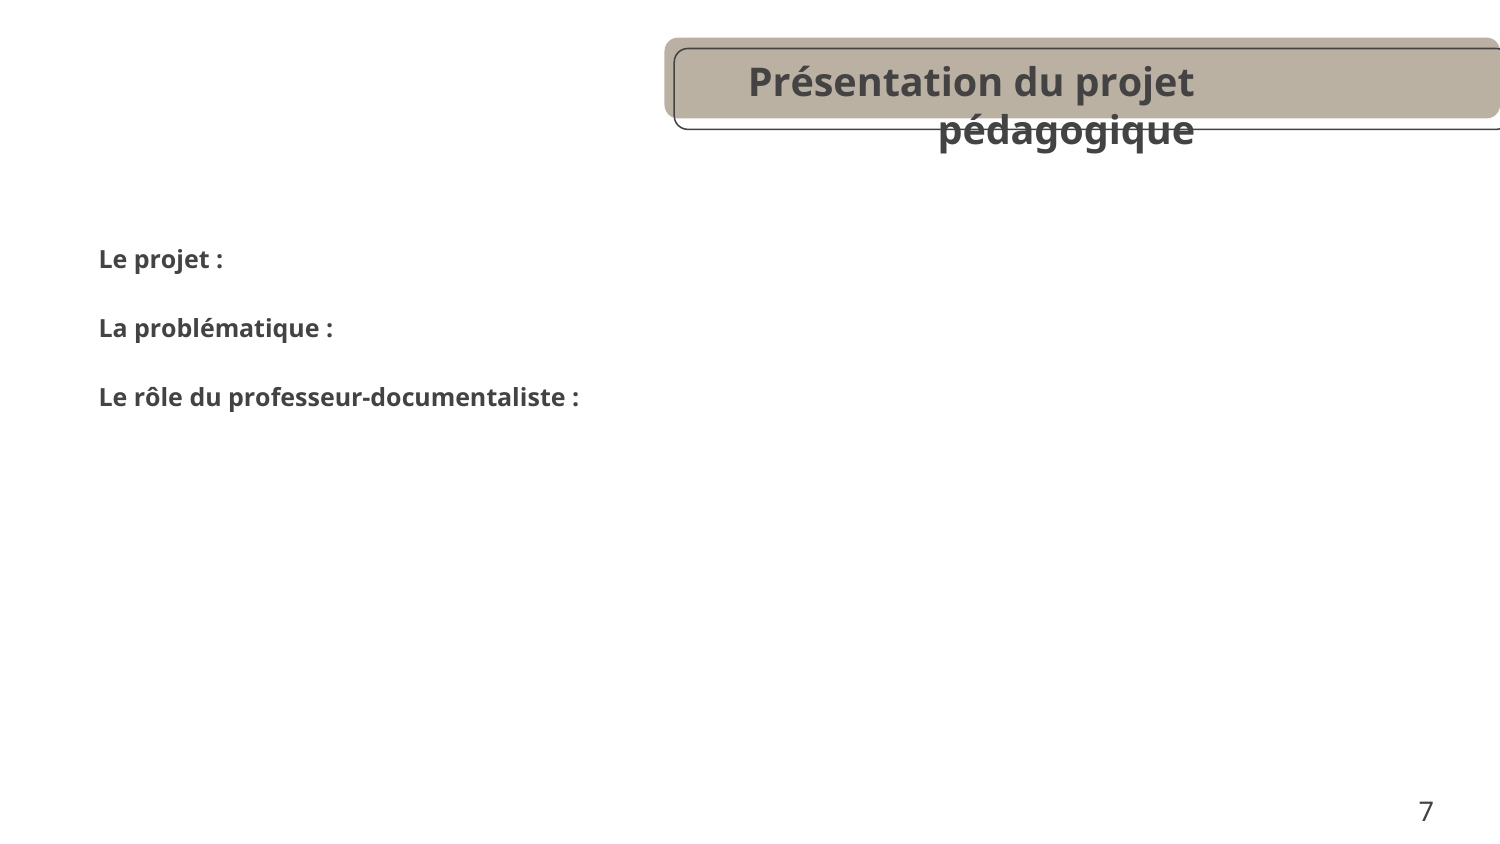

Présentation du projet pédagogique
# Le projet :
La problématique :
Le rôle du professeur-documentaliste :